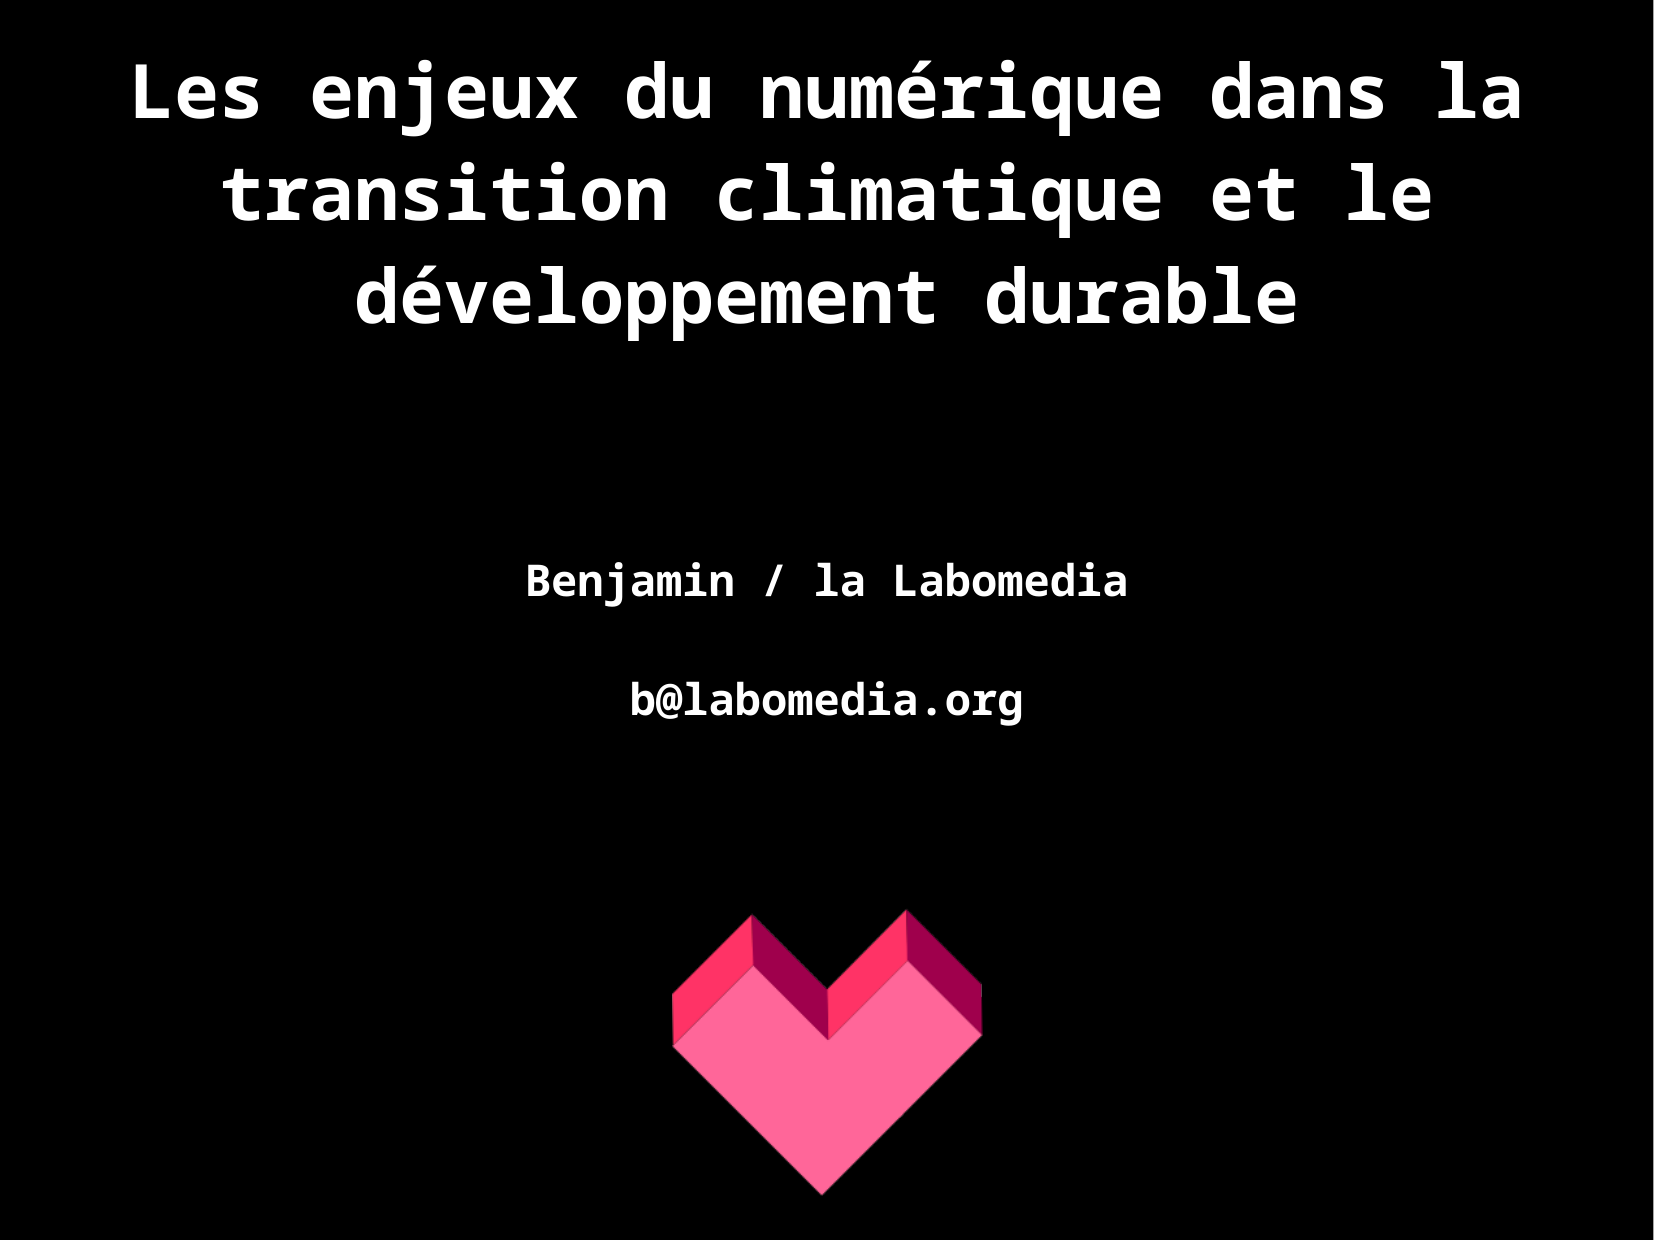

# Les enjeux du numérique dans la transition climatique et le développement durable
Benjamin / la Labomedia
b@labomedia.org